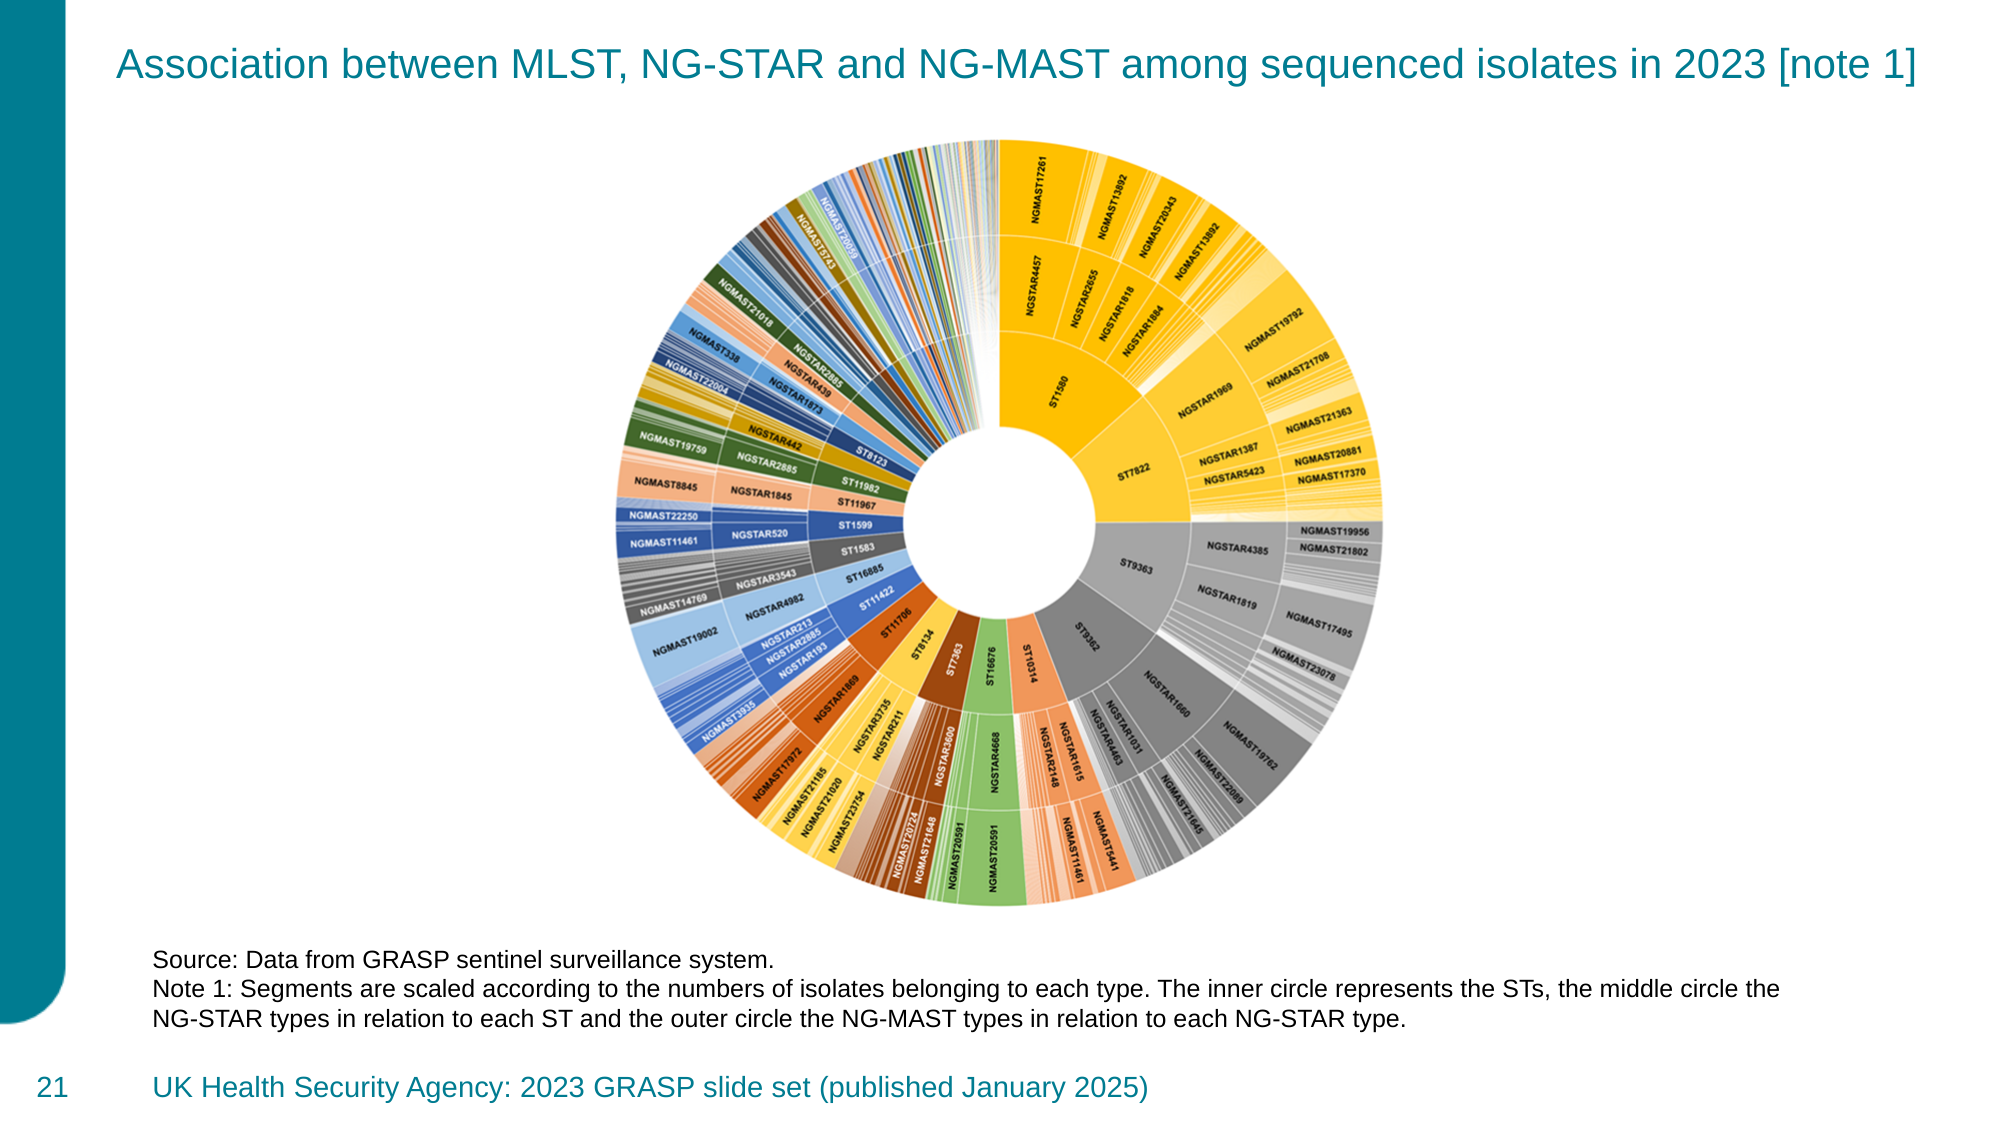

# Association between MLST, NG-STAR and NG-MAST among sequenced isolates in 2023 [note 1]
Source: Data from GRASP sentinel surveillance system.
Note 1: Segments are scaled according to the numbers of isolates belonging to each type. The inner circle represents the STs, the middle circle the NG-STAR types in relation to each ST and the outer circle the NG-MAST types in relation to each NG-STAR type.
UK Health Security Agency: 2023 GRASP slide set (published January 2025)